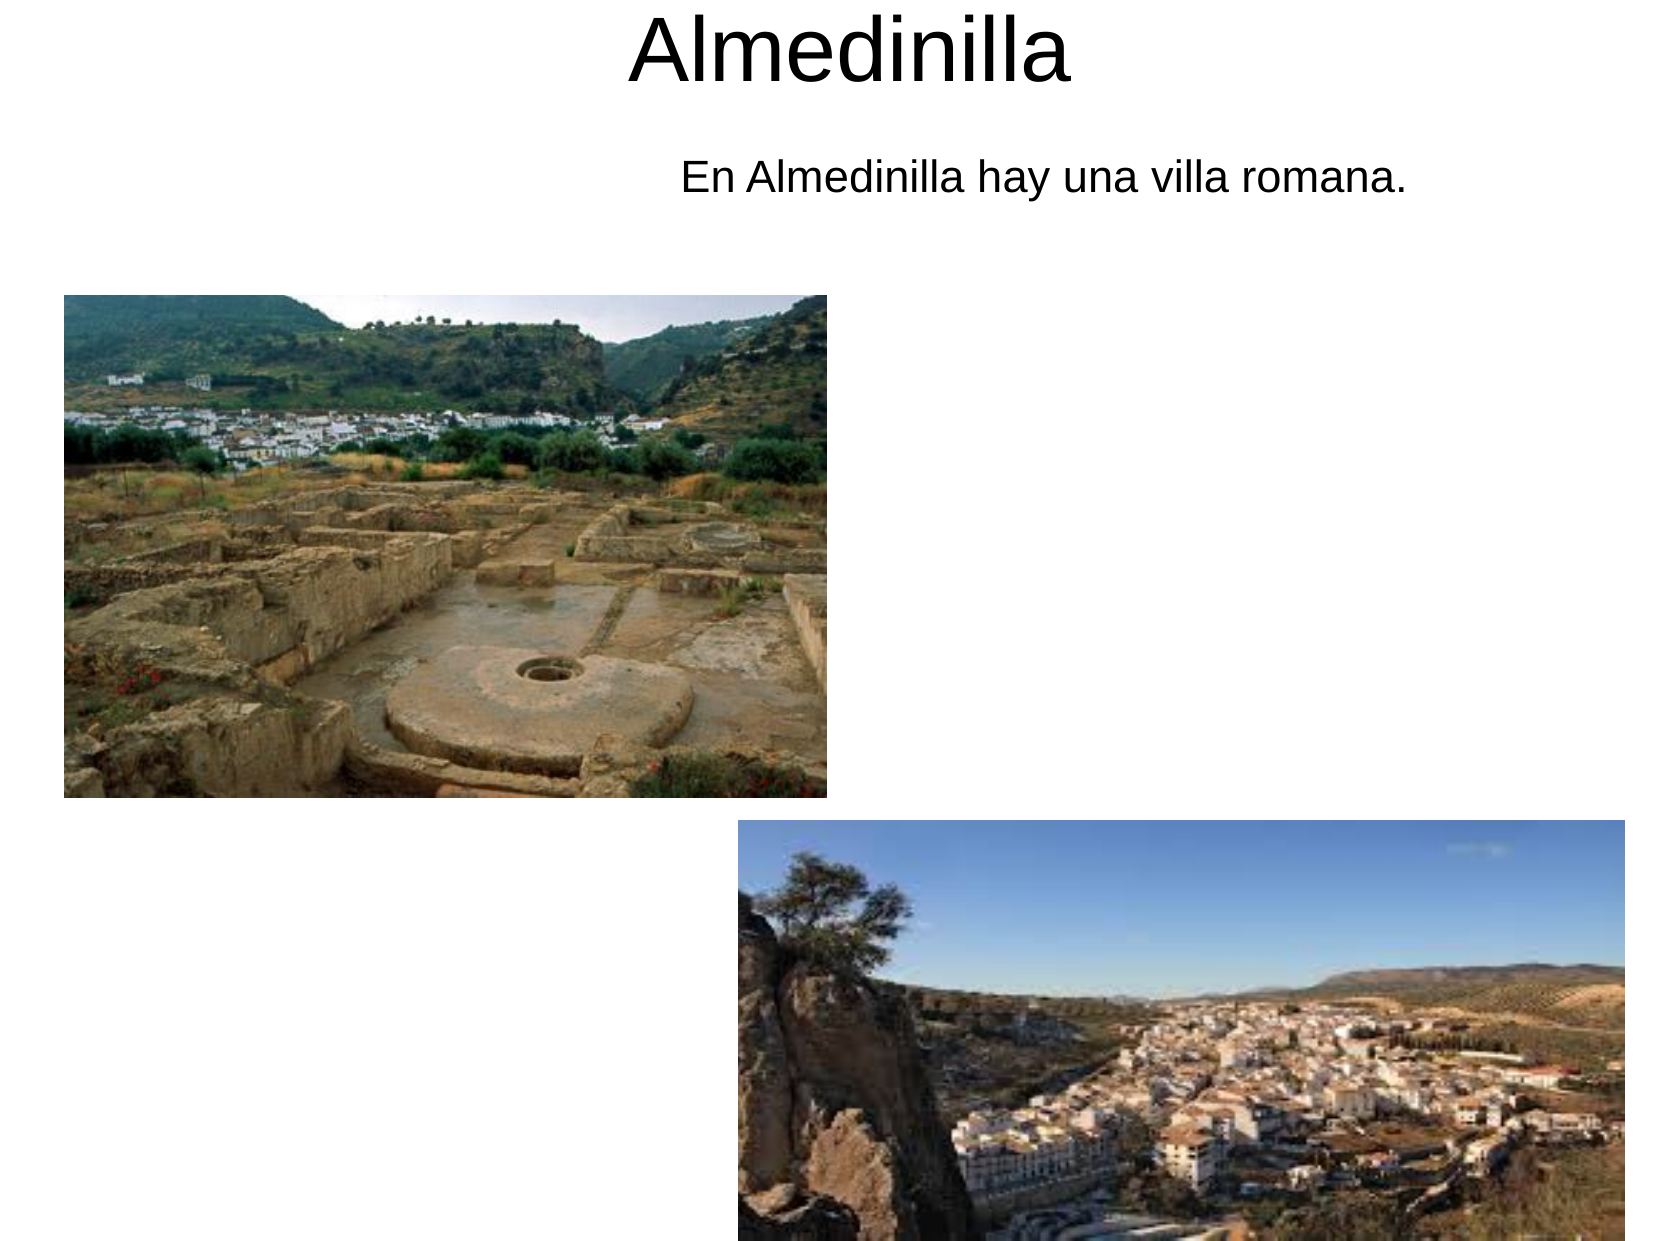

# Almedinilla
En Almedinilla hay una villa romana.